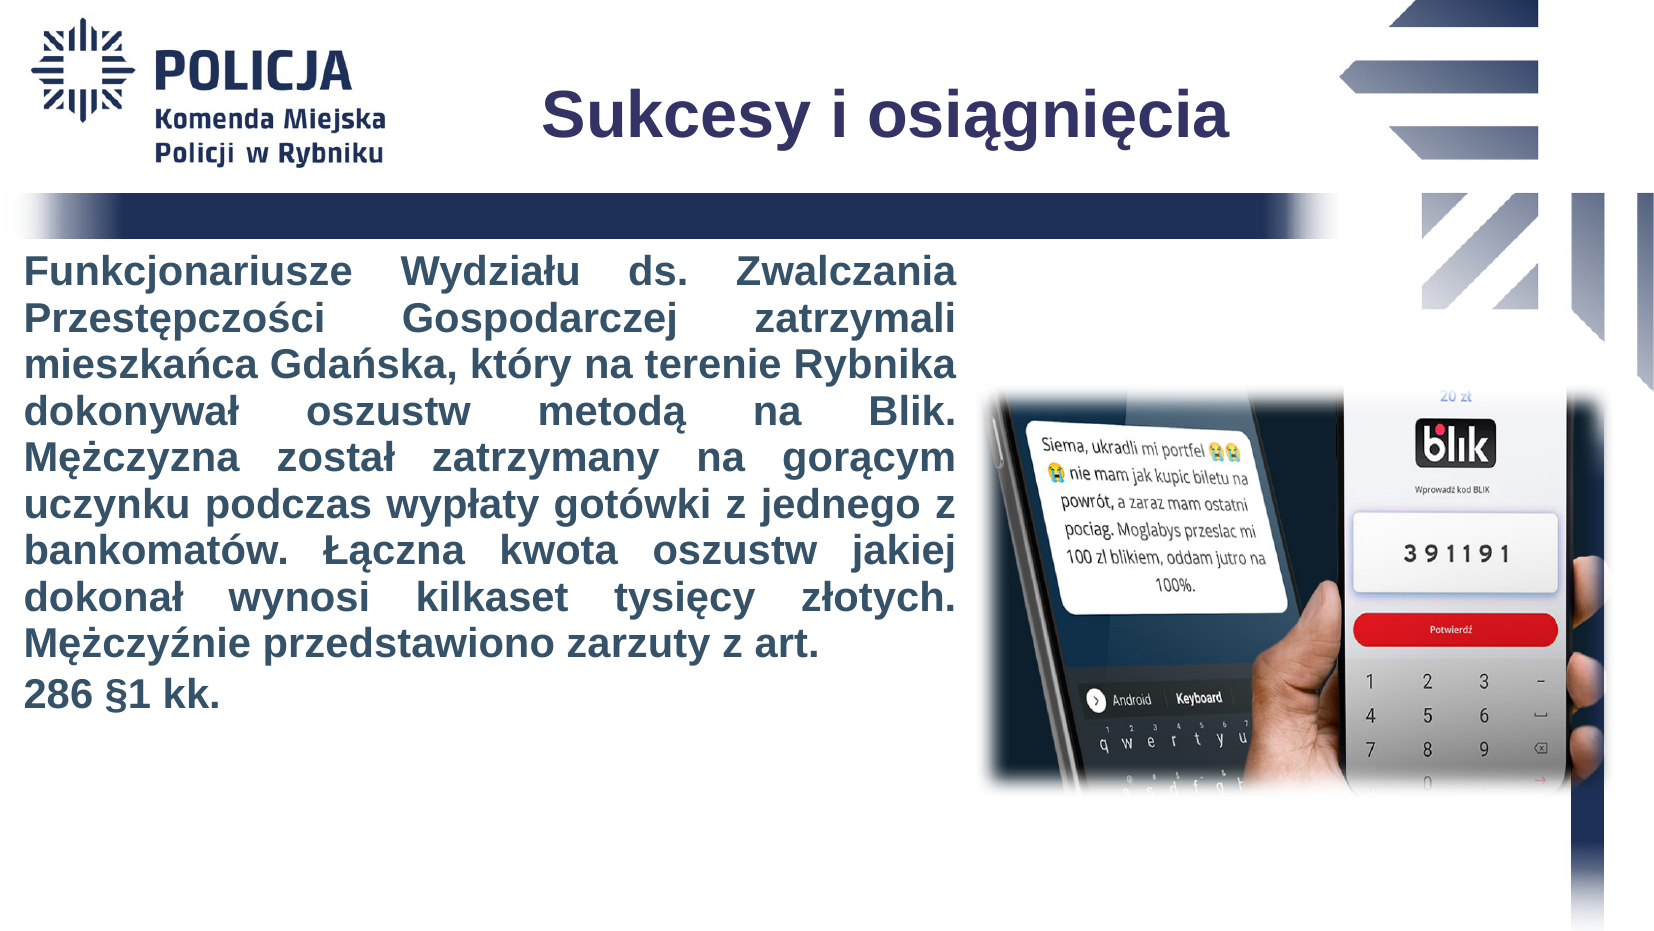

# Sukcesy i osiągnięcia
Funkcjonariusze Wydziału ds. Zwalczania Przestępczości Gospodarczej zatrzymali mieszkańca Gdańska, który na terenie Rybnika dokonywał oszustw metodą na Blik. Mężczyzna został zatrzymany na gorącym uczynku podczas wypłaty gotówki z jednego z bankomatów. Łączna kwota oszustw jakiej dokonał wynosi kilkaset tysięcy złotych. Mężczyźnie przedstawiono zarzuty z art.
286 §1 kk.